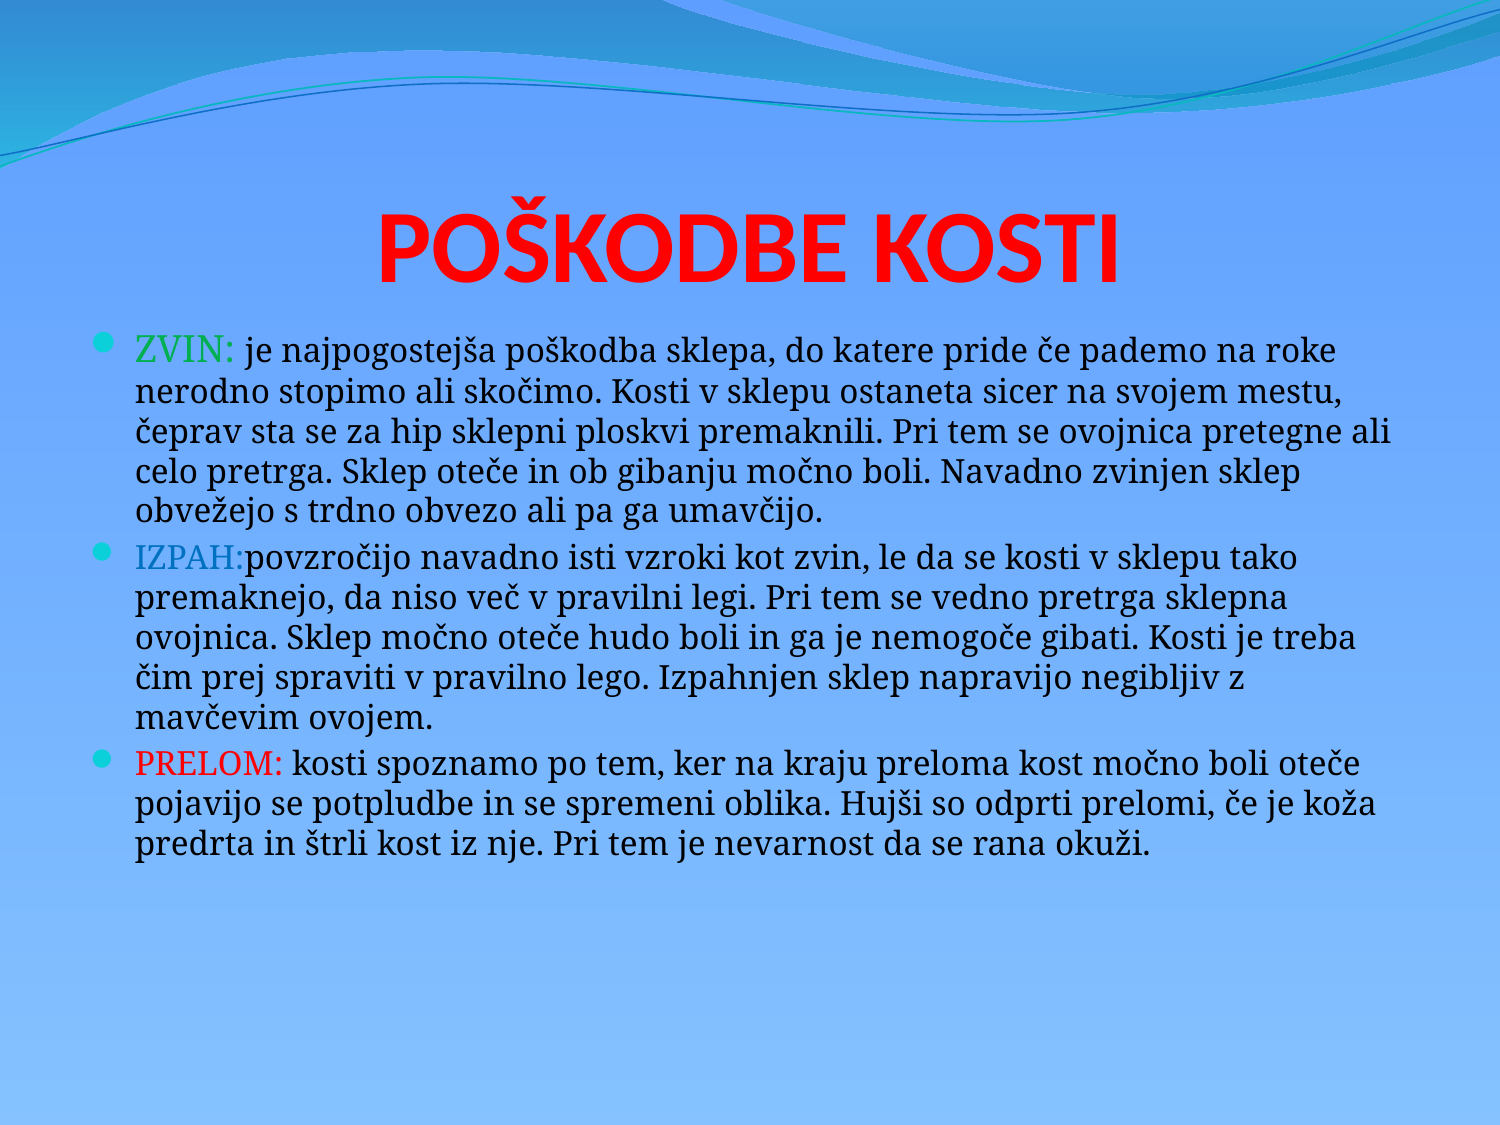

# POŠKODBE KOSTI
ZVIN: je najpogostejša poškodba sklepa, do katere pride če pademo na roke nerodno stopimo ali skočimo. Kosti v sklepu ostaneta sicer na svojem mestu, čeprav sta se za hip sklepni ploskvi premaknili. Pri tem se ovojnica pretegne ali celo pretrga. Sklep oteče in ob gibanju močno boli. Navadno zvinjen sklep obvežejo s trdno obvezo ali pa ga umavčijo.
IZPAH:povzročijo navadno isti vzroki kot zvin, le da se kosti v sklepu tako premaknejo, da niso več v pravilni legi. Pri tem se vedno pretrga sklepna ovojnica. Sklep močno oteče hudo boli in ga je nemogoče gibati. Kosti je treba čim prej spraviti v pravilno lego. Izpahnjen sklep napravijo negibljiv z mavčevim ovojem.
PRELOM: kosti spoznamo po tem, ker na kraju preloma kost močno boli oteče pojavijo se potpludbe in se spremeni oblika. Hujši so odprti prelomi, če je koža predrta in štrli kost iz nje. Pri tem je nevarnost da se rana okuži.